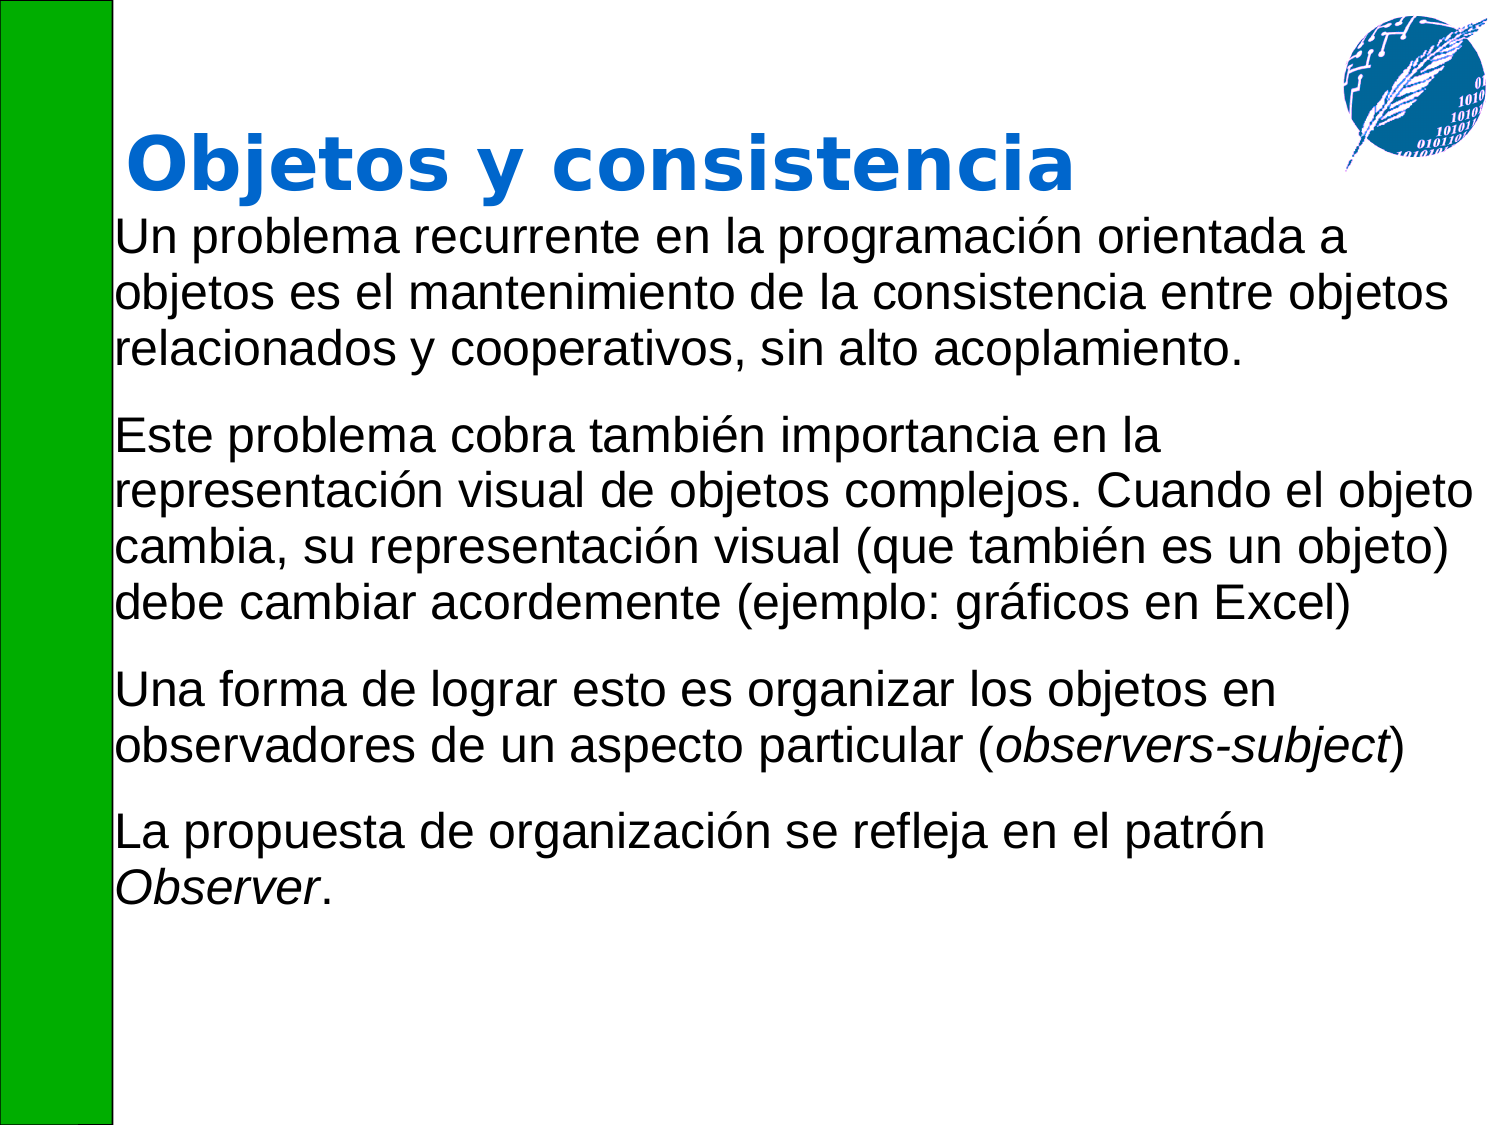

# Objetos y consistencia
Un problema recurrente en la programación orientada a objetos es el mantenimiento de la consistencia entre objetos relacionados y cooperativos, sin alto acoplamiento.
Este problema cobra también importancia en la representación visual de objetos complejos. Cuando el objeto cambia, su representación visual (que también es un objeto) debe cambiar acordemente (ejemplo: gráficos en Excel)
Una forma de lograr esto es organizar los objetos en observadores de un aspecto particular (observers-subject)
La propuesta de organización se refleja en el patrón Observer.